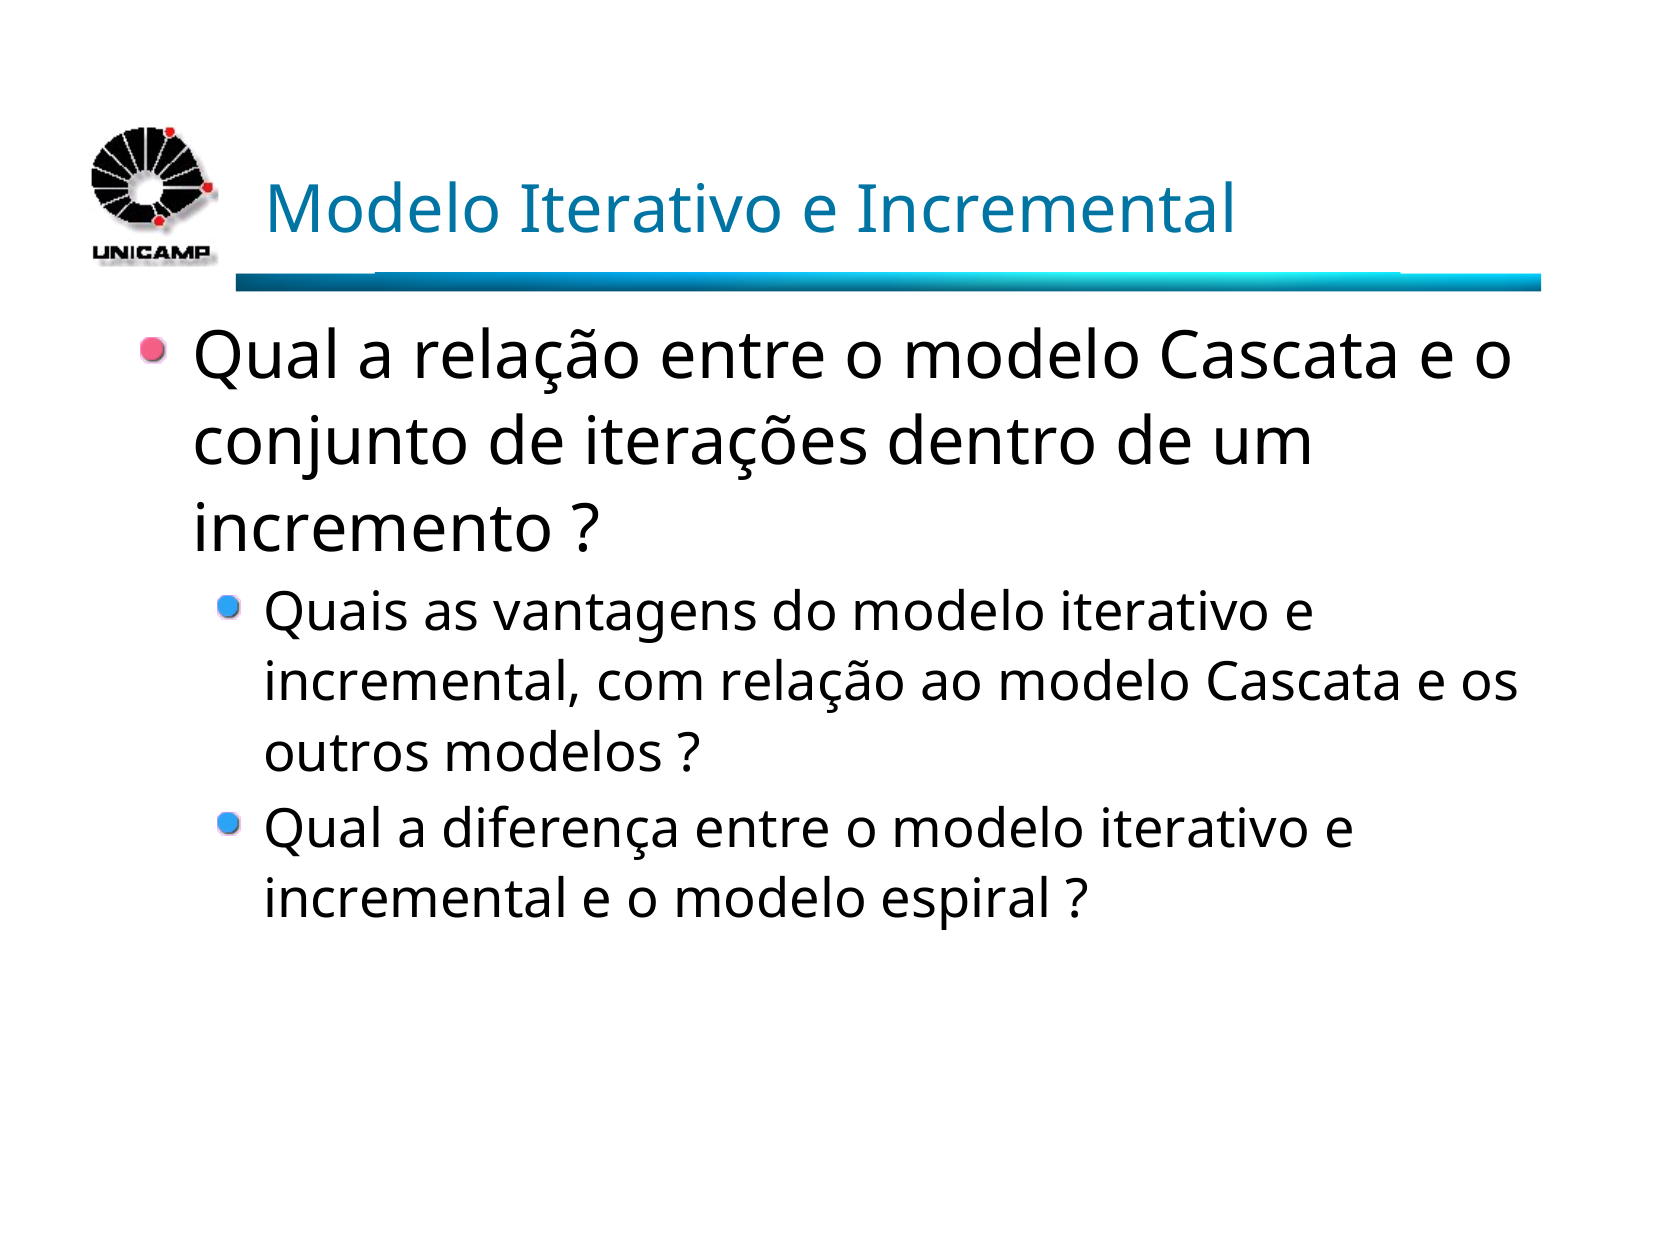

# Modelo Iterativo e Incremental
Qual a relação entre o modelo Cascata e o conjunto de iterações dentro de um incremento ?
Quais as vantagens do modelo iterativo e incremental, com relação ao modelo Cascata e os outros modelos ?
Qual a diferença entre o modelo iterativo e incremental e o modelo espiral ?